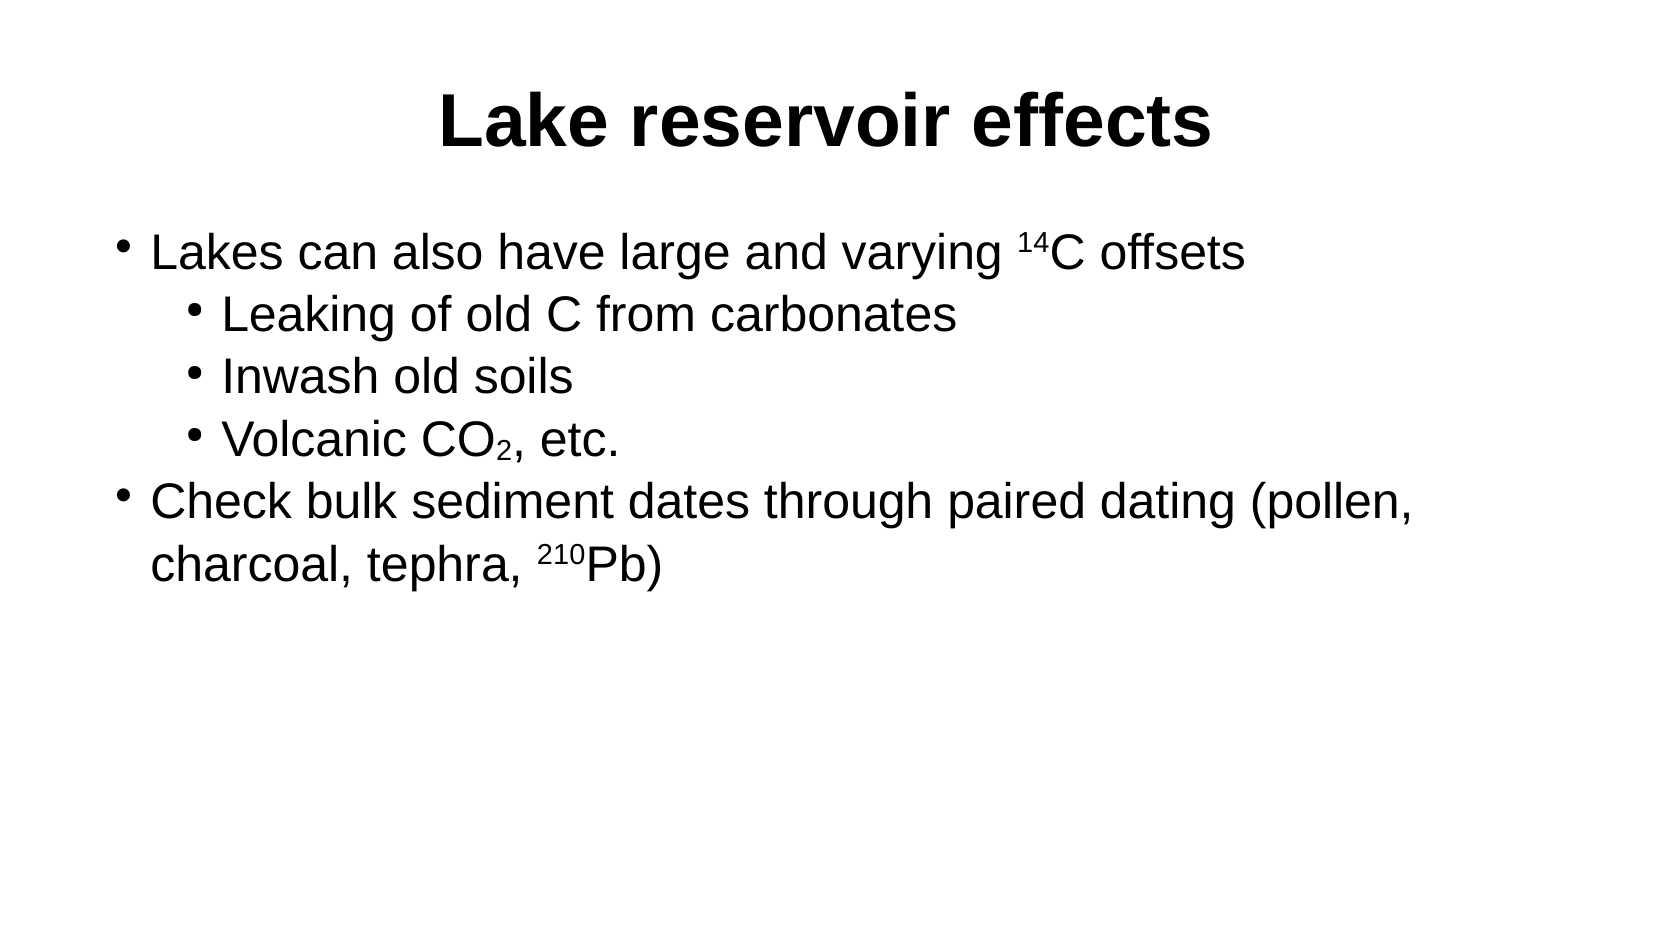

Lake reservoir effects
Lakes can also have large and varying 14C offsets
Leaking of old C from carbonates
Inwash old soils
Volcanic CO2, etc.
Check bulk sediment dates through paired dating (pollen, charcoal, tephra, 210Pb)